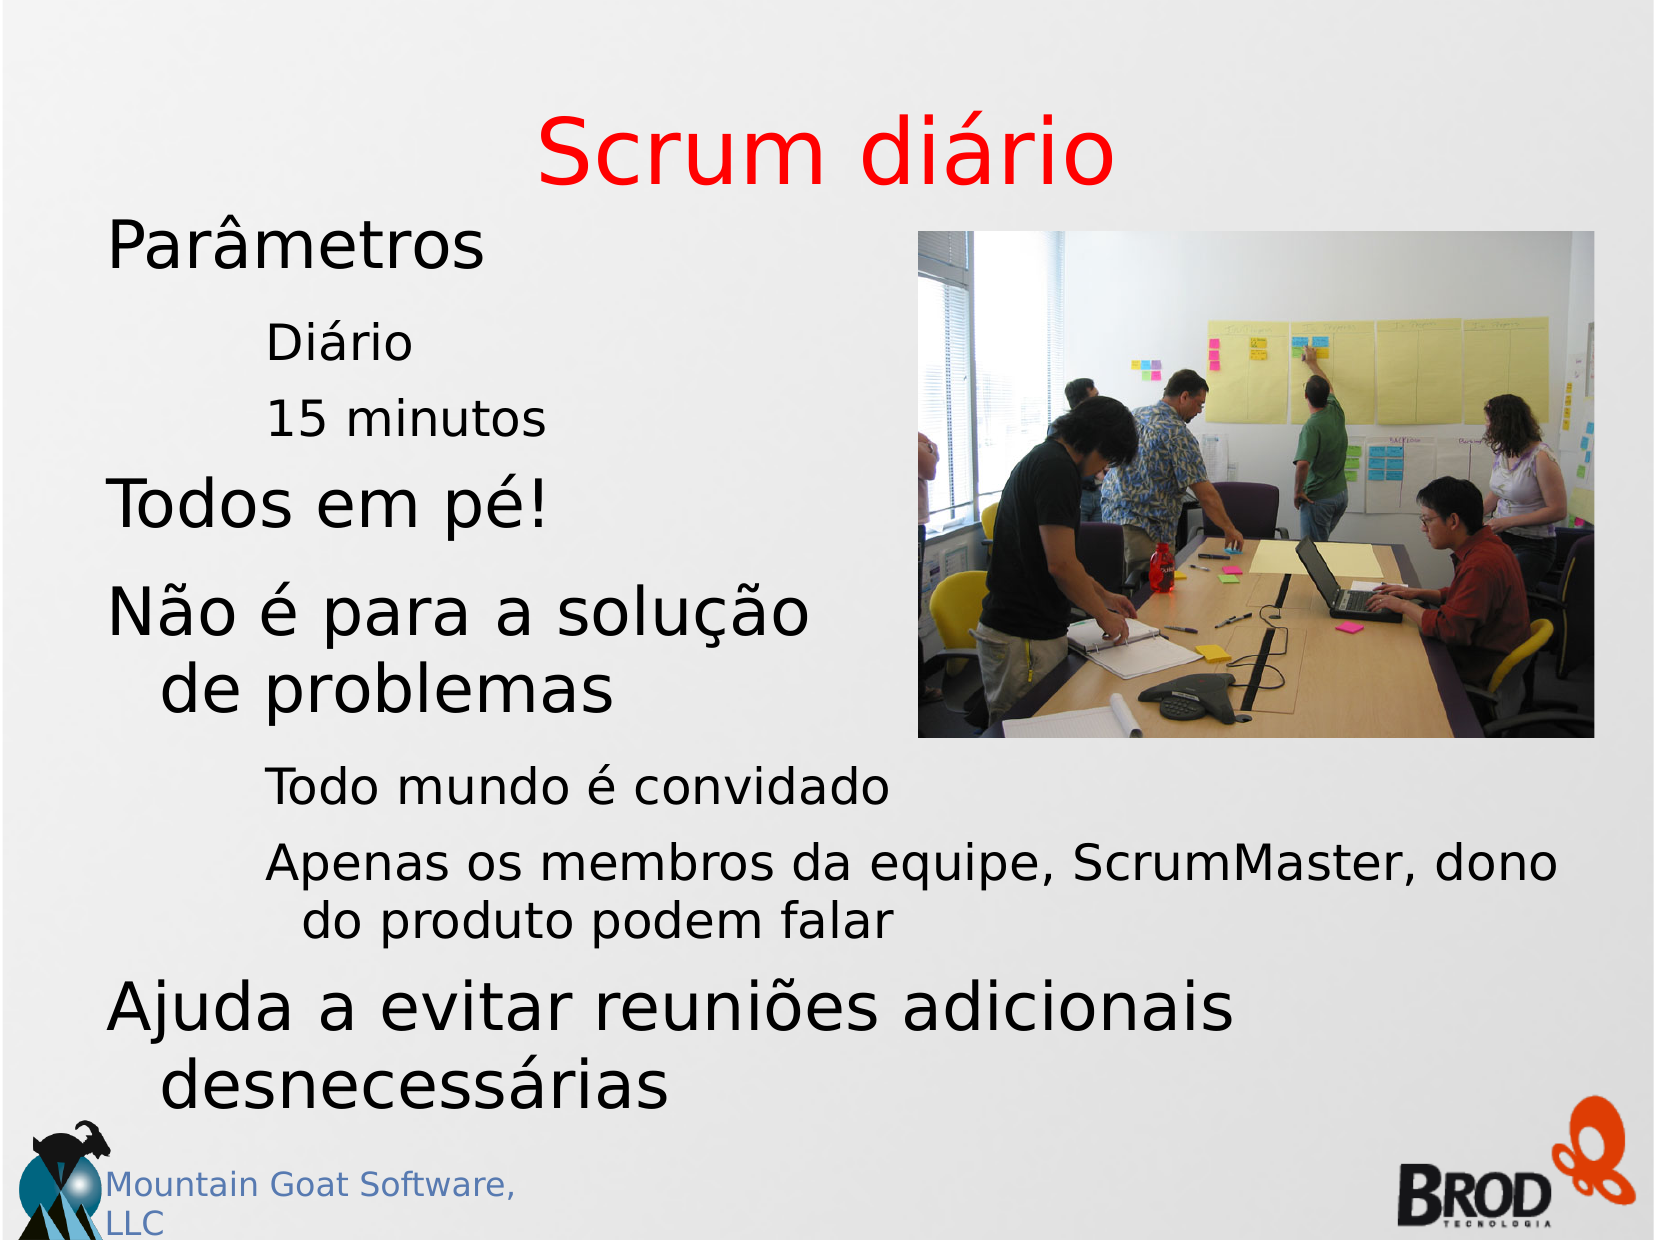

# Scrum diário
Parâmetros
Diário
15 minutos
Todos em pé!
Não é para a solução
de problemas
Todo mundo é convidado
Apenas os membros da equipe, ScrumMaster, dono do produto podem falar
Ajuda a evitar reuniões adicionais desnecessárias